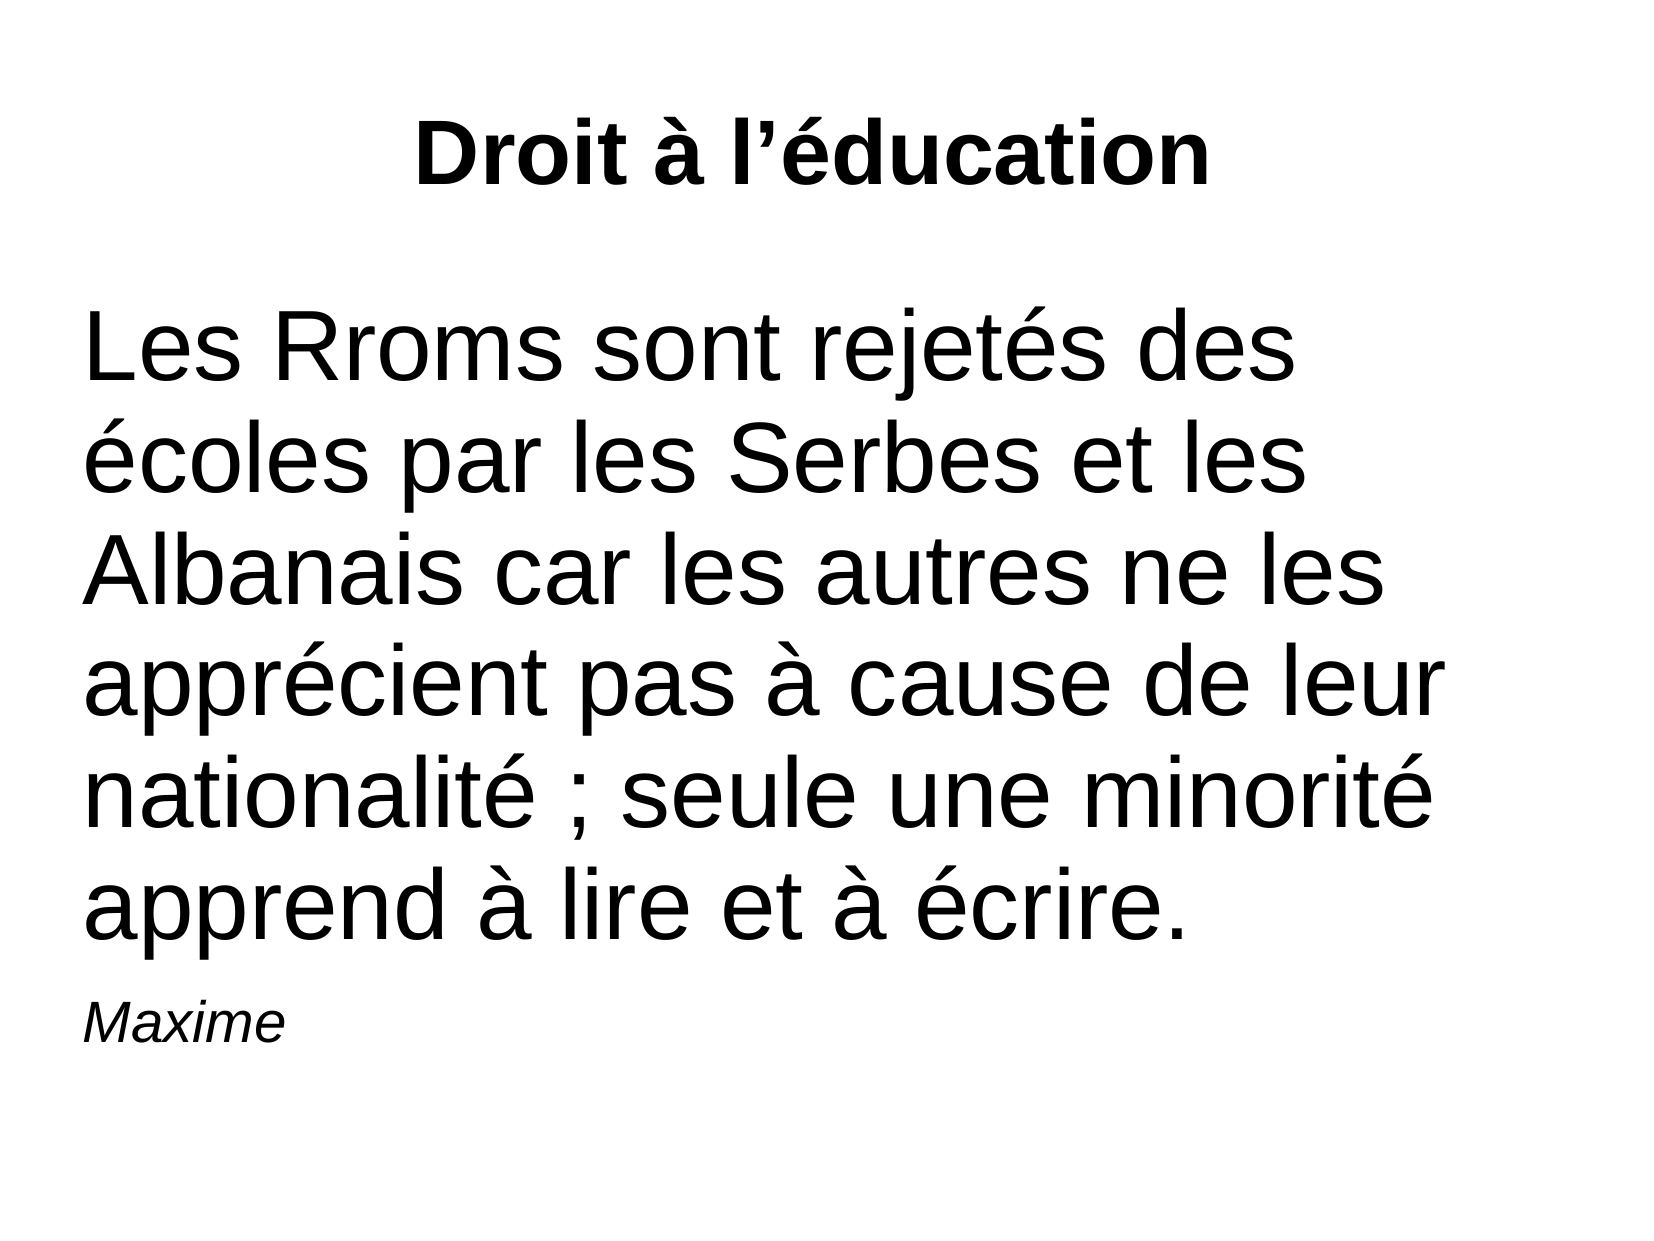

# Droit à l’éducation
Les Rroms sont rejetés des écoles par les Serbes et les Albanais car les autres ne les apprécient pas à cause de leur nationalité ; seule une minorité apprend à lire et à écrire.
Maxime